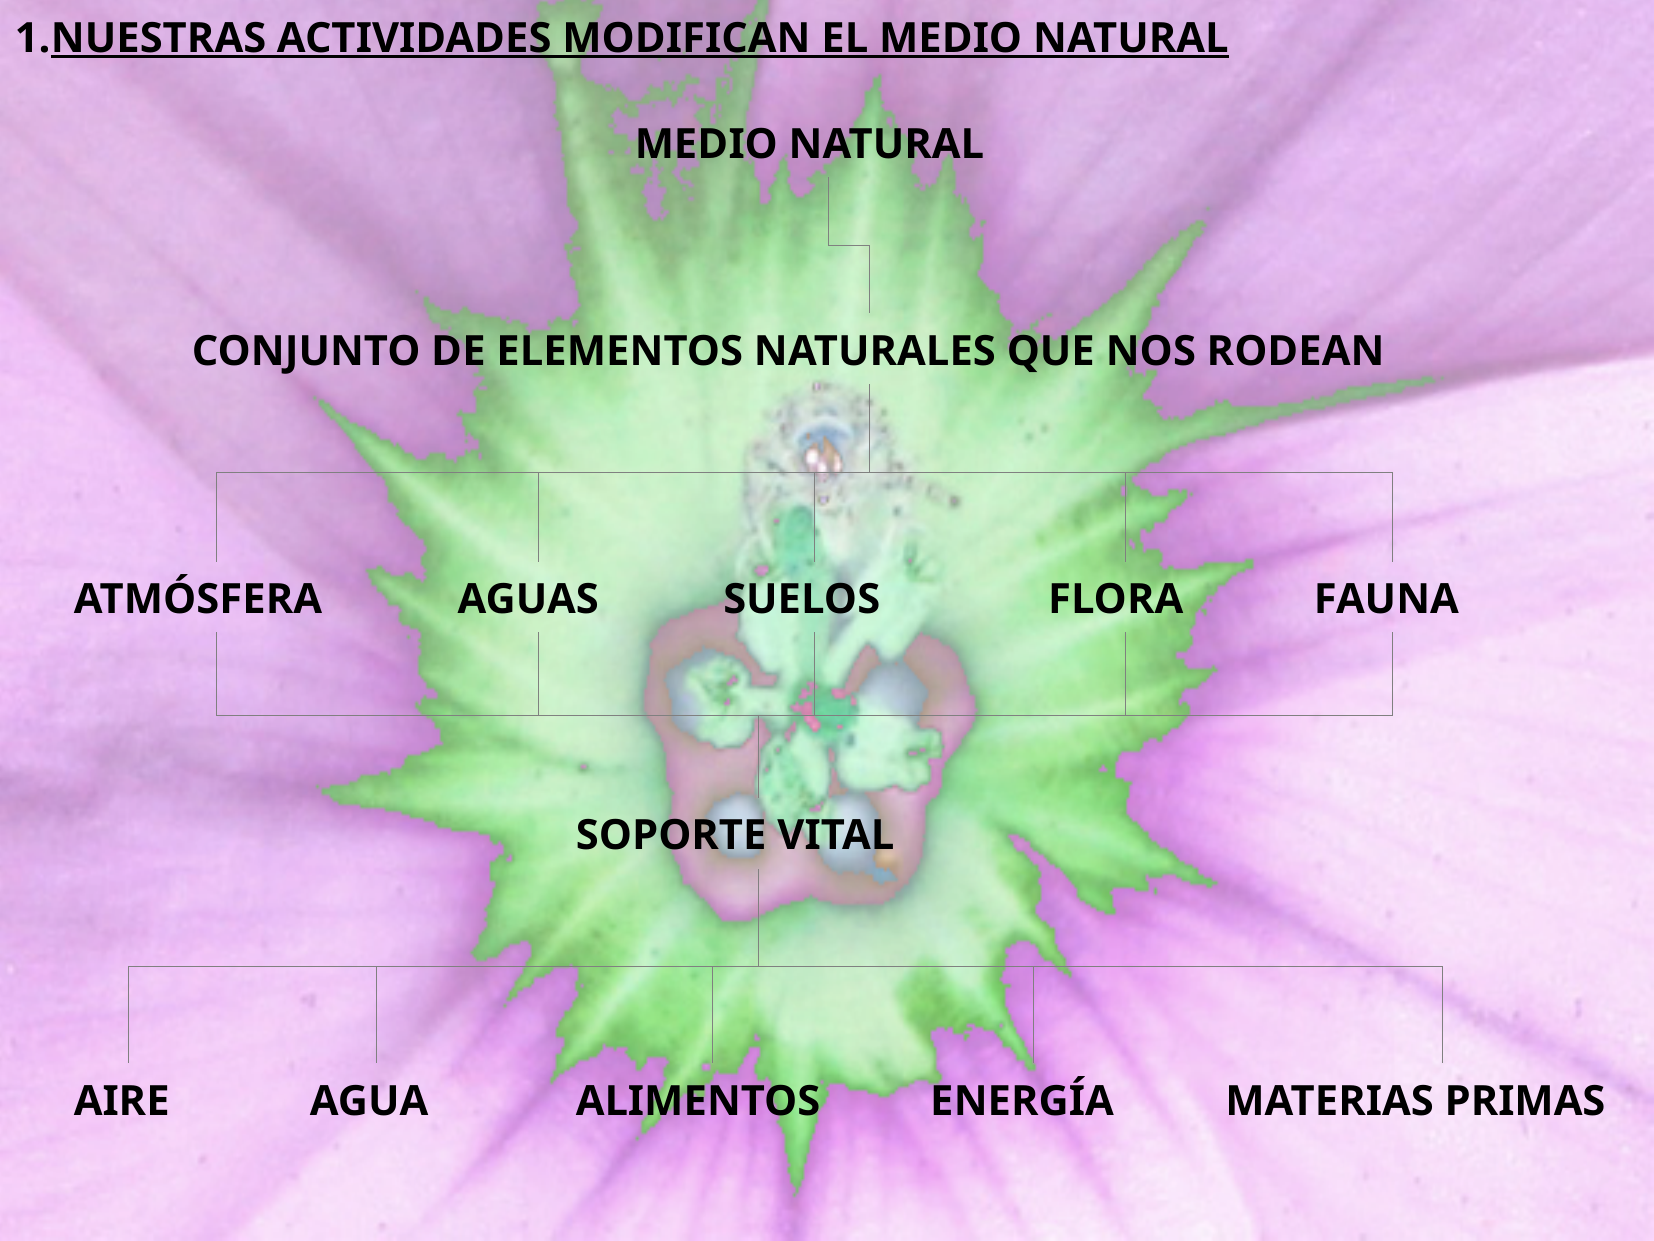

1.NUESTRAS ACTIVIDADES MODIFICAN EL MEDIO NATURAL
MEDIO NATURAL
CONJUNTO DE ELEMENTOS NATURALES QUE NOS RODEAN
ATMÓSFERA
AGUAS
SUELOS
FLORA
FAUNA
SOPORTE VITAL
AIRE
AGUA
ALIMENTOS
ENERGÍA
MATERIAS PRIMAS